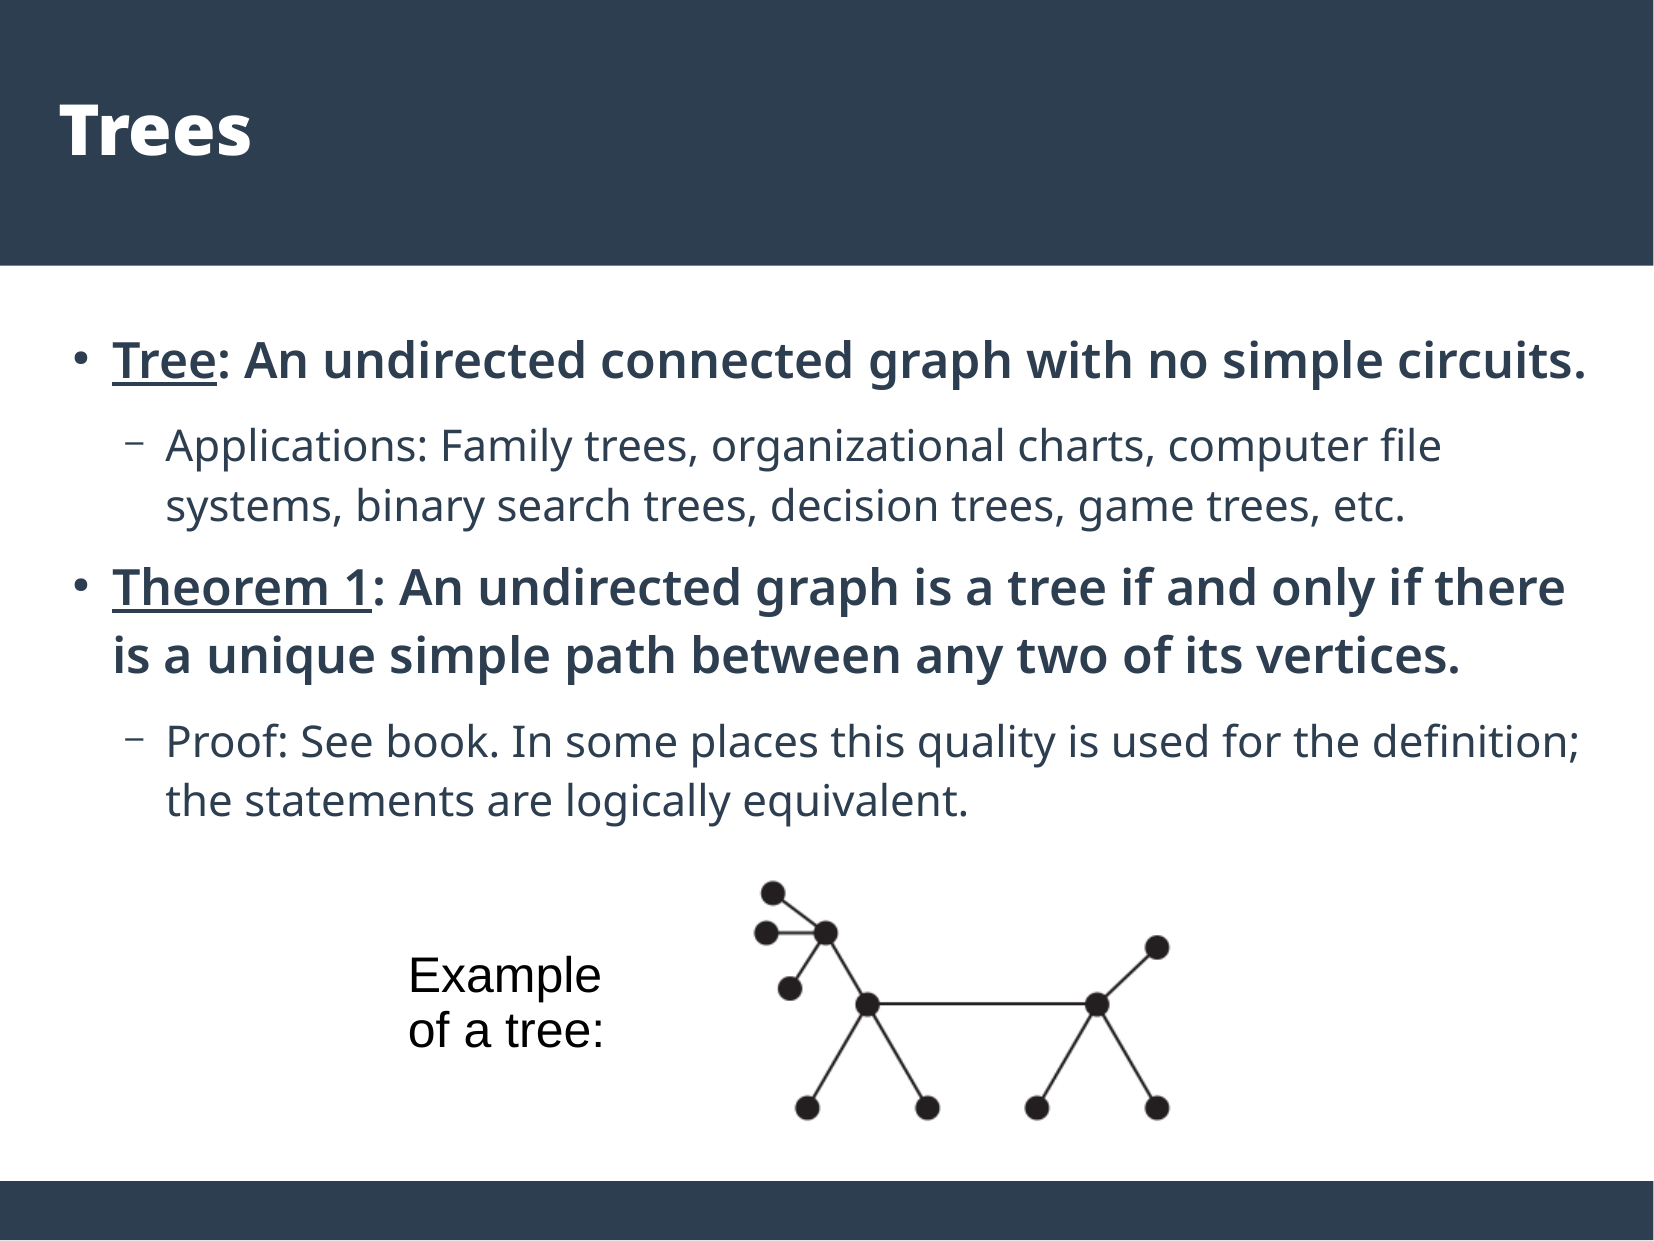

# Trees
Tree: An undirected connected graph with no simple circuits.
Applications: Family trees, organizational charts, computer file systems, binary search trees, decision trees, game trees, etc.
Theorem 1: An undirected graph is a tree if and only if there is a unique simple path between any two of its vertices.
Proof: See book. In some places this quality is used for the definition; the statements are logically equivalent.
Example of a tree: